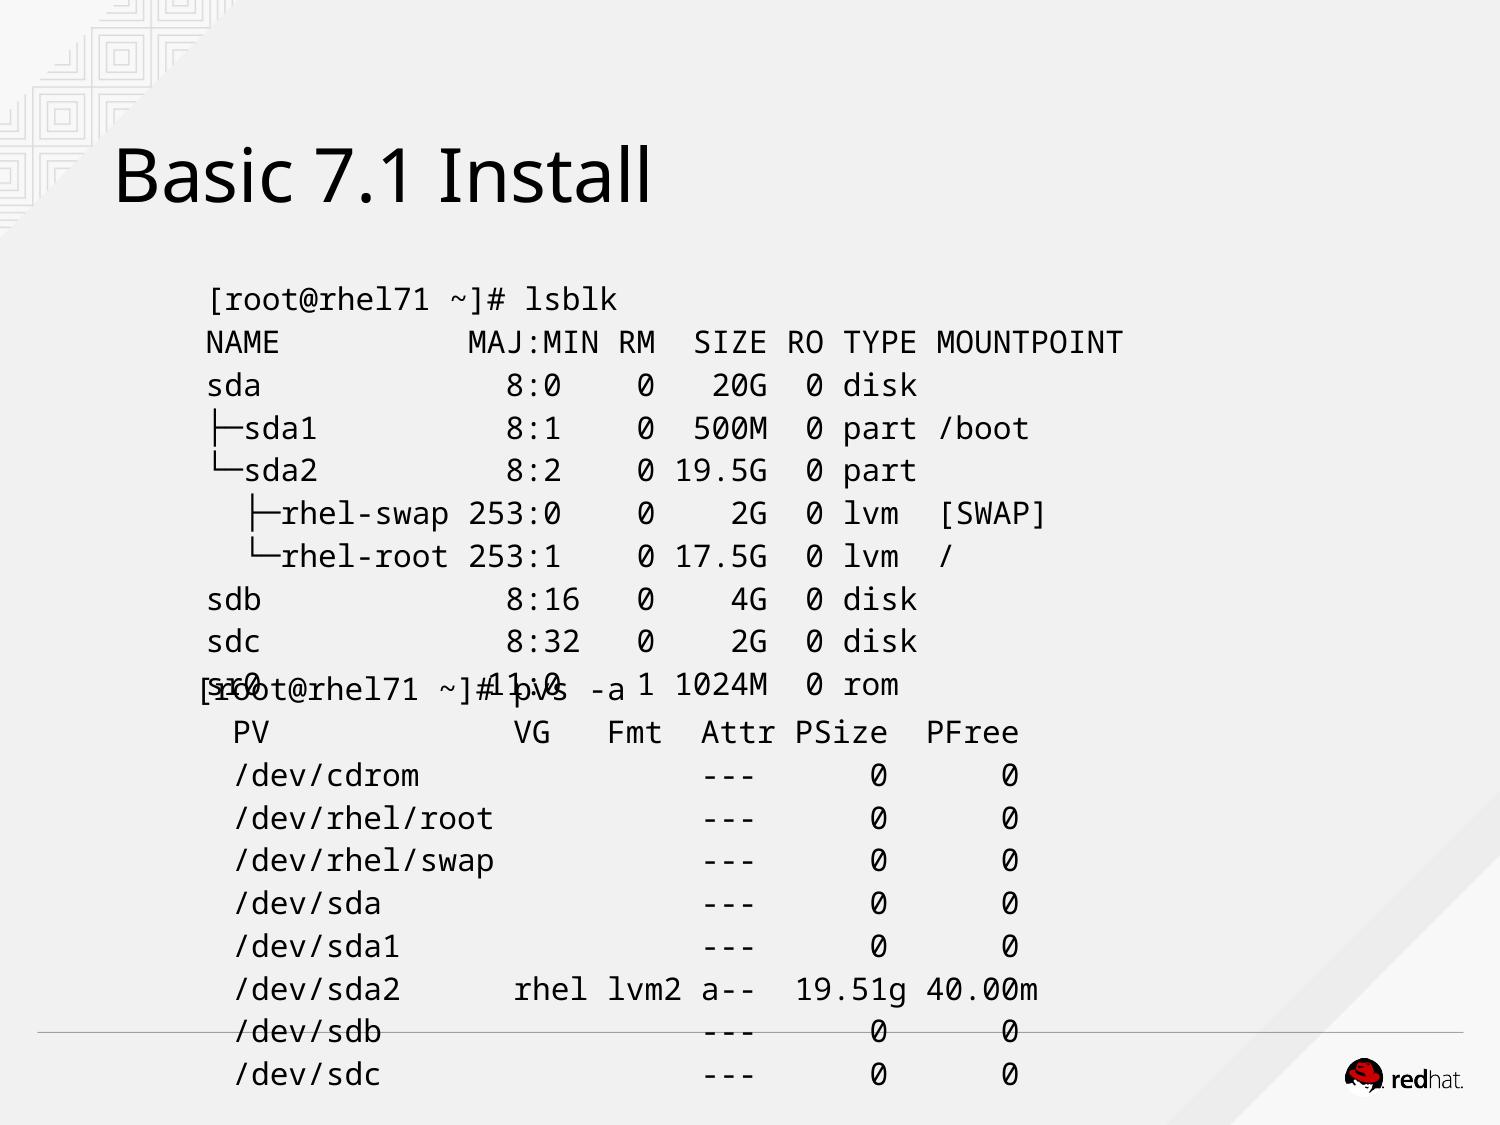

# Basic 7.1 Install
[root@rhel71 ~]# lsblk
NAME MAJ:MIN RM SIZE RO TYPE MOUNTPOINT
sda 8:0 0 20G 0 disk
├─sda1 8:1 0 500M 0 part /boot
└─sda2 8:2 0 19.5G 0 part
 ├─rhel-swap 253:0 0 2G 0 lvm [SWAP]
 └─rhel-root 253:1 0 17.5G 0 lvm /
sdb 8:16 0 4G 0 disk
sdc 8:32 0 2G 0 disk
sr0 11:0 1 1024M 0 rom
[root@rhel71 ~]# pvs -a
 PV VG Fmt Attr PSize PFree
 /dev/cdrom --- 0 0
 /dev/rhel/root --- 0 0
 /dev/rhel/swap --- 0 0
 /dev/sda --- 0 0
 /dev/sda1 --- 0 0
 /dev/sda2 rhel lvm2 a-- 19.51g 40.00m
 /dev/sdb --- 0 0
 /dev/sdc --- 0 0